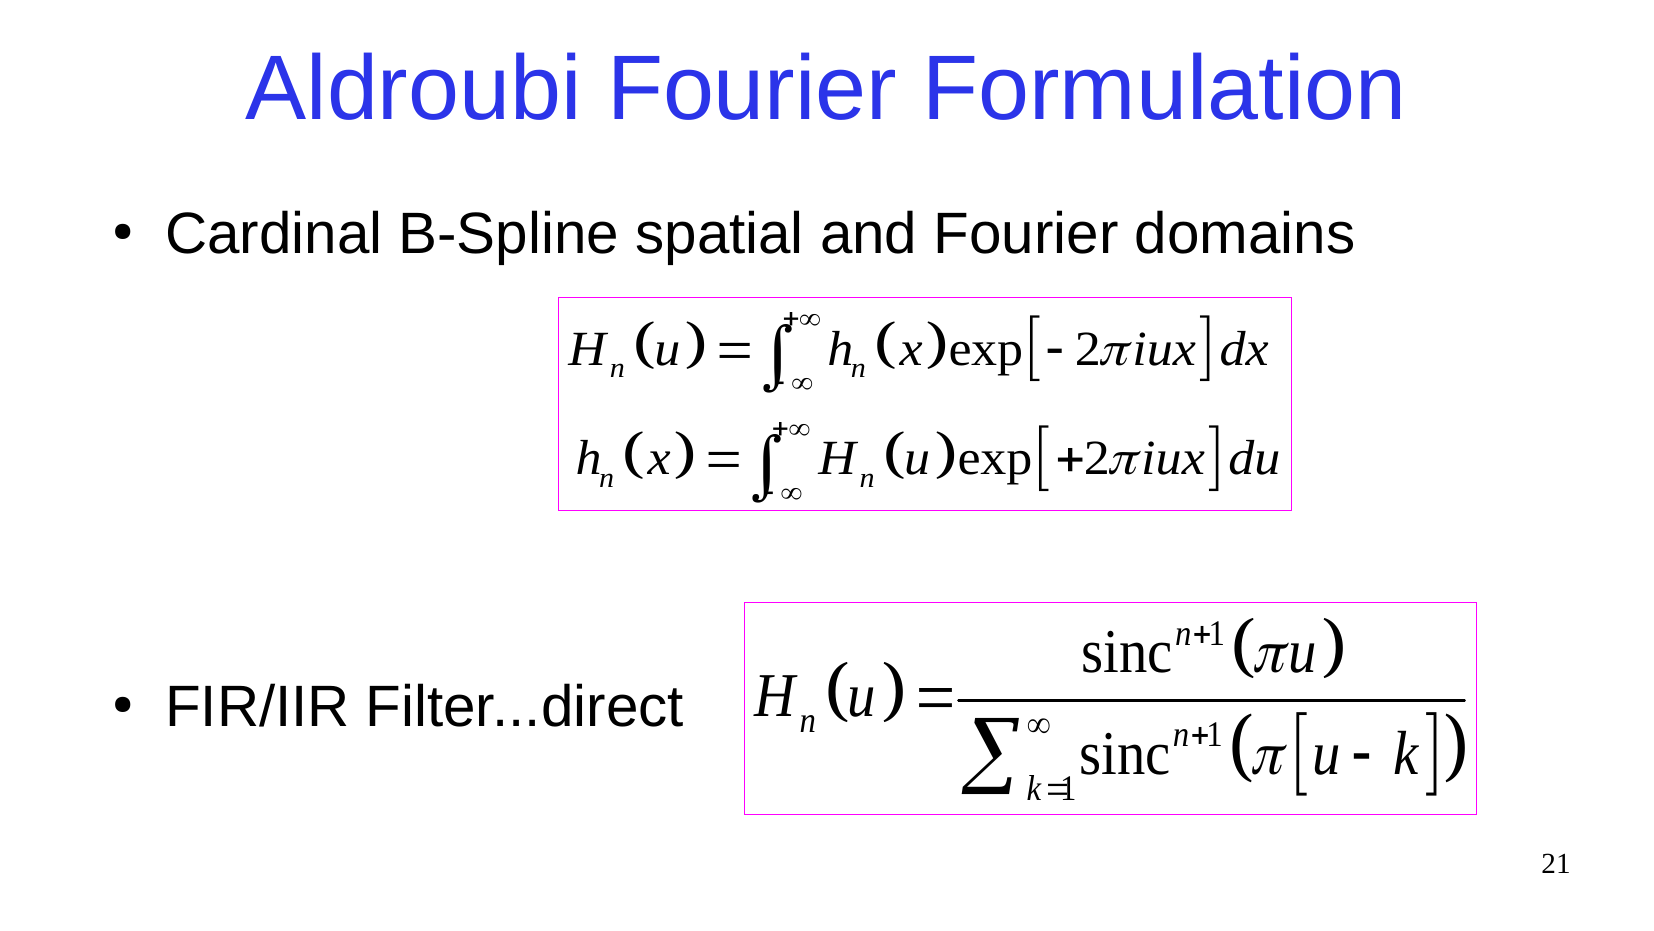

# Aldroubi Fourier Formulation
Cardinal B-Spline spatial and Fourier domains
FIR/IIR Filter...direct
21